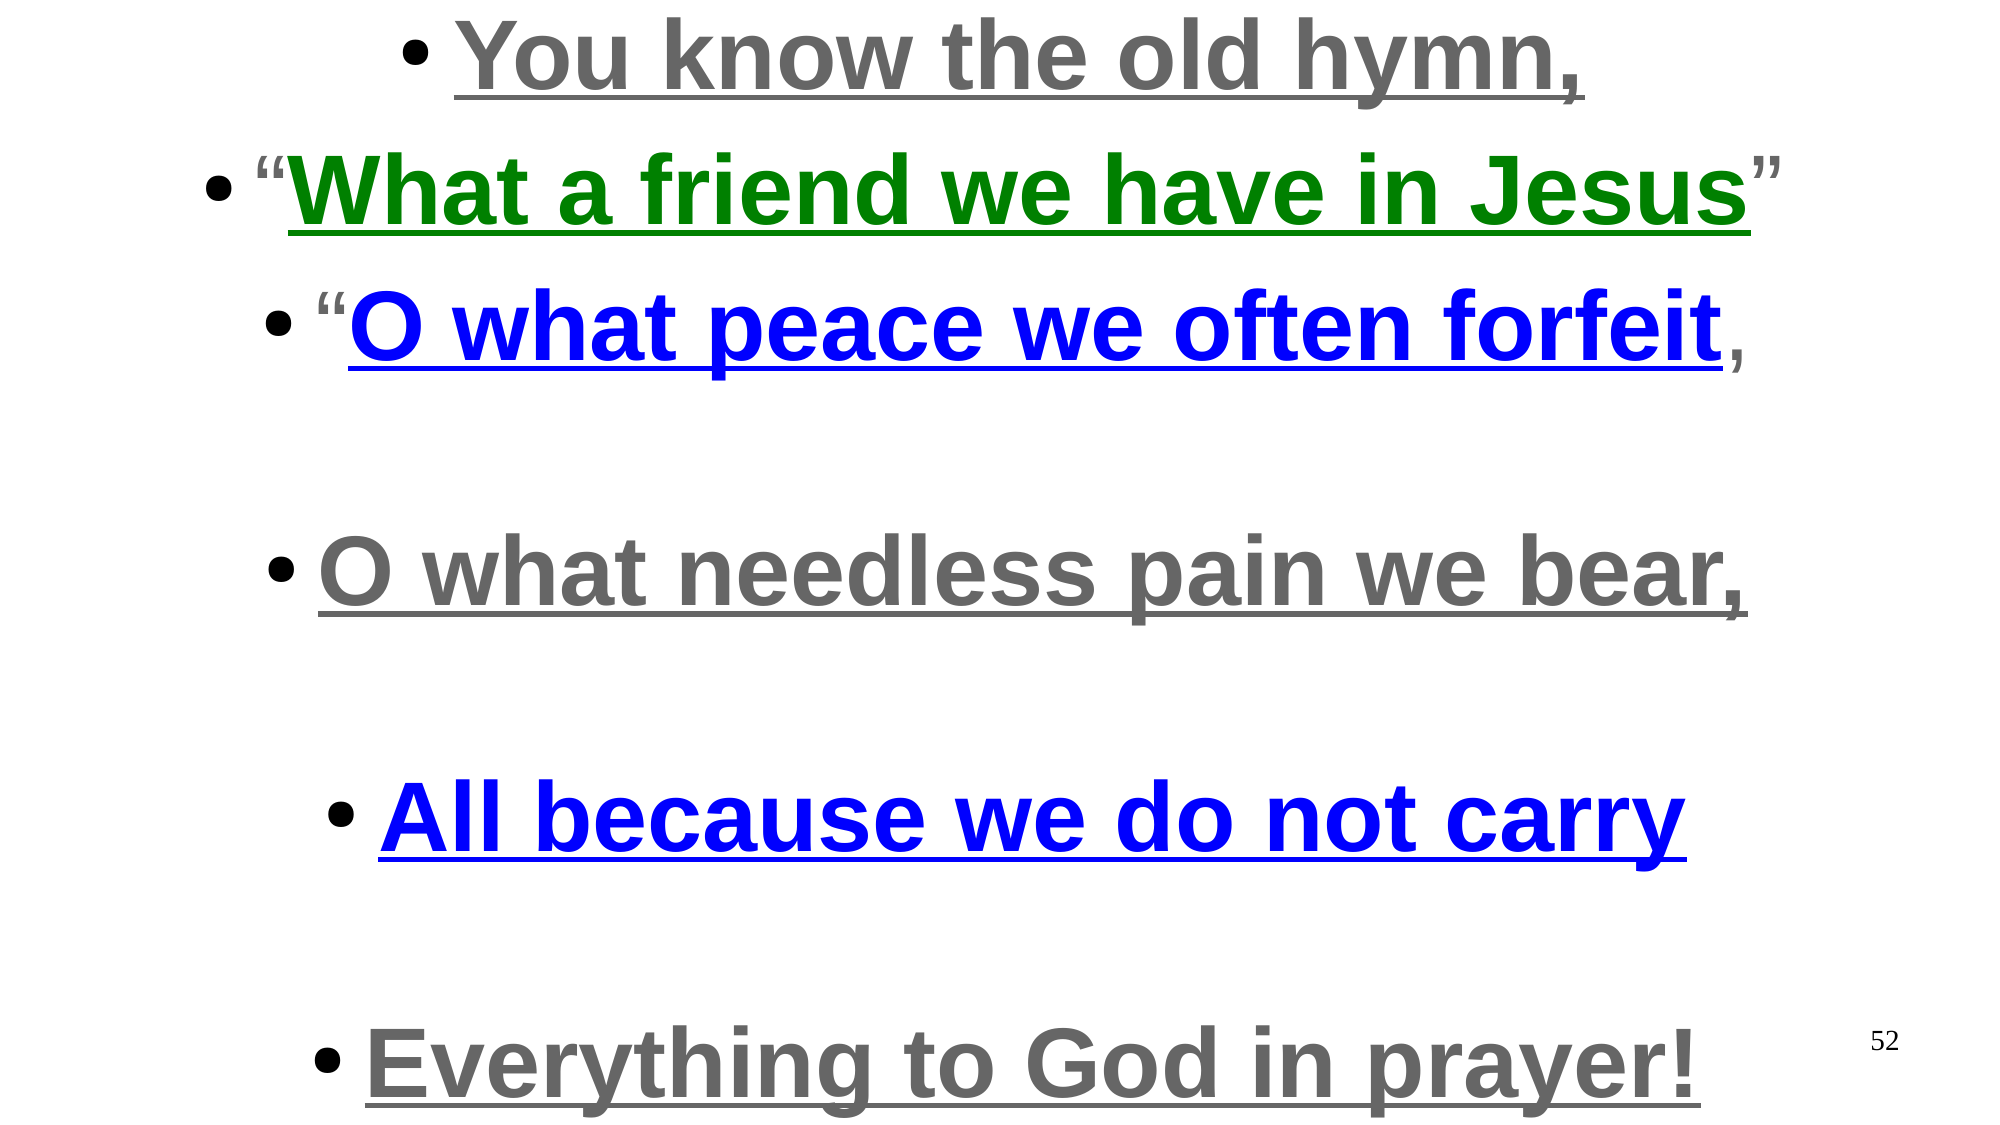

# You know the old hymn,
“What a friend we have in Jesus”
“O what peace we often forfeit,
O what needless pain we bear,
All because we do not carry
Everything to God in prayer!
52